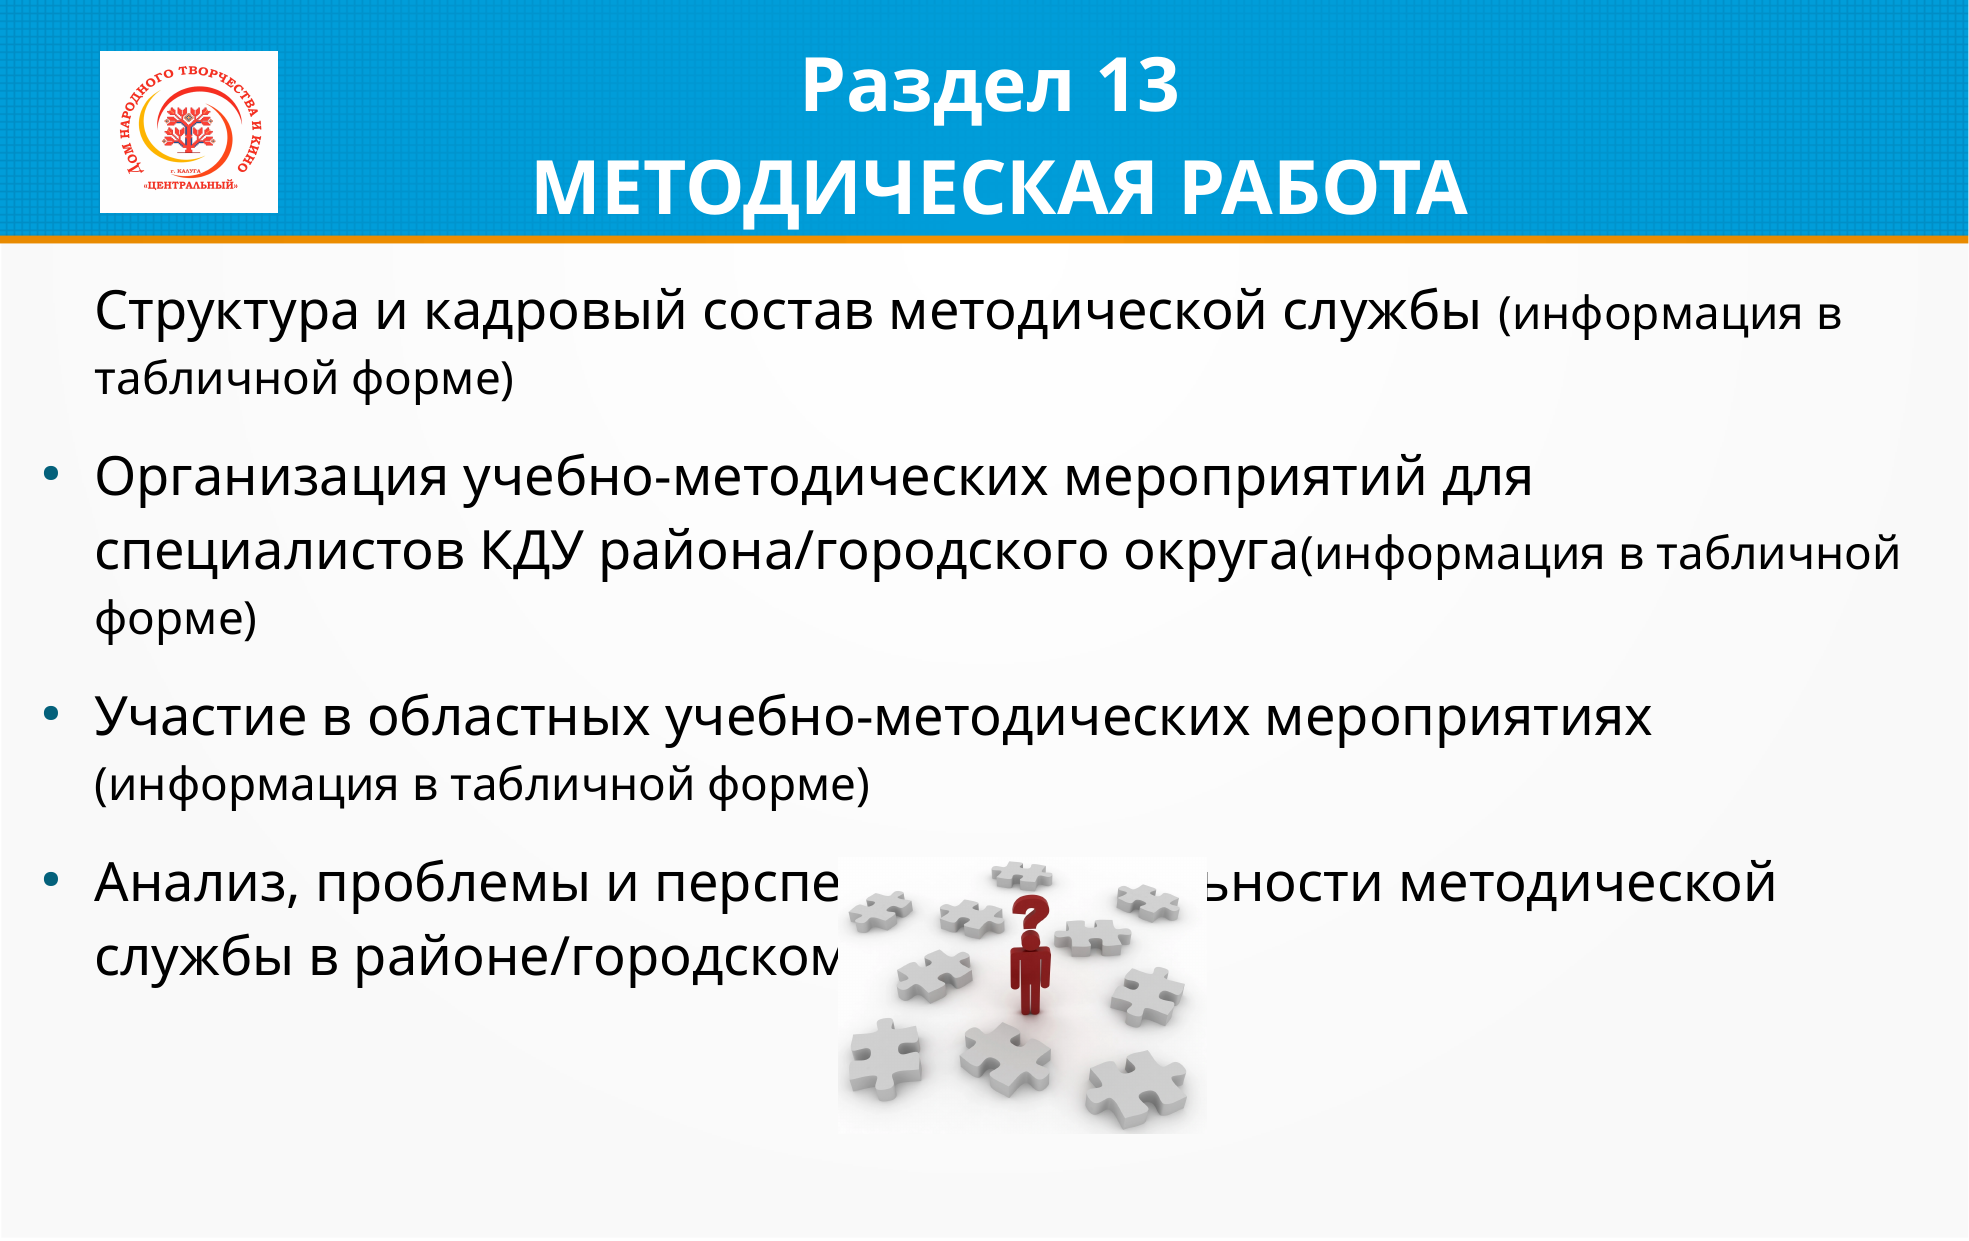

# Раздел 13 МЕТОДИЧЕСКАЯ РАБОТА
Структура и кадровый состав методической службы (информация в табличной форме)
Организация учебно-методических мероприятий для специалистов КДУ района/городского округа(информация в табличной форме)
Участие в областных учебно-методических мероприятиях (информация в табличной форме)
Анализ, проблемы и перспективы деятельности методической службы в районе/городском округе